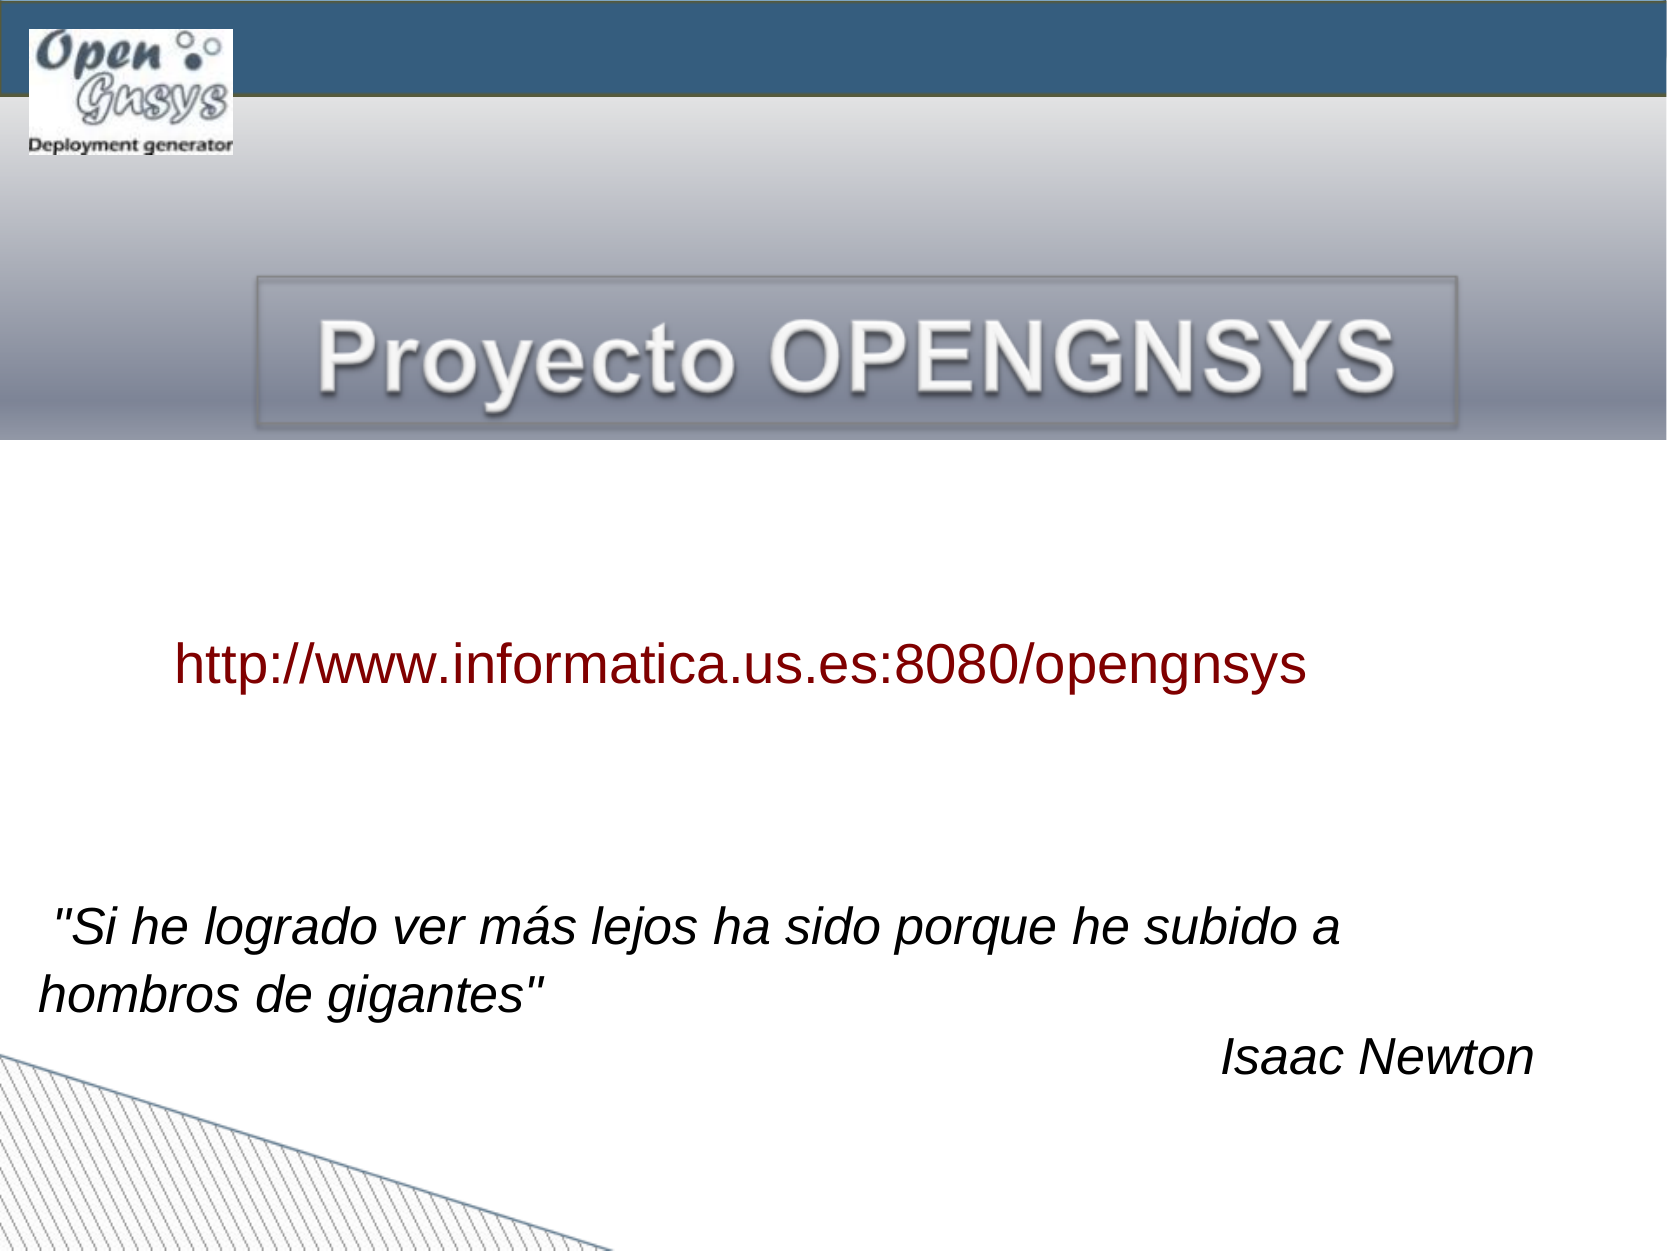

http://www.informatica.us.es:8080/opengnsys
# "Si he logrado ver más lejos ha sido porque he subido a hombros de gigantes"
               Isaac Newton